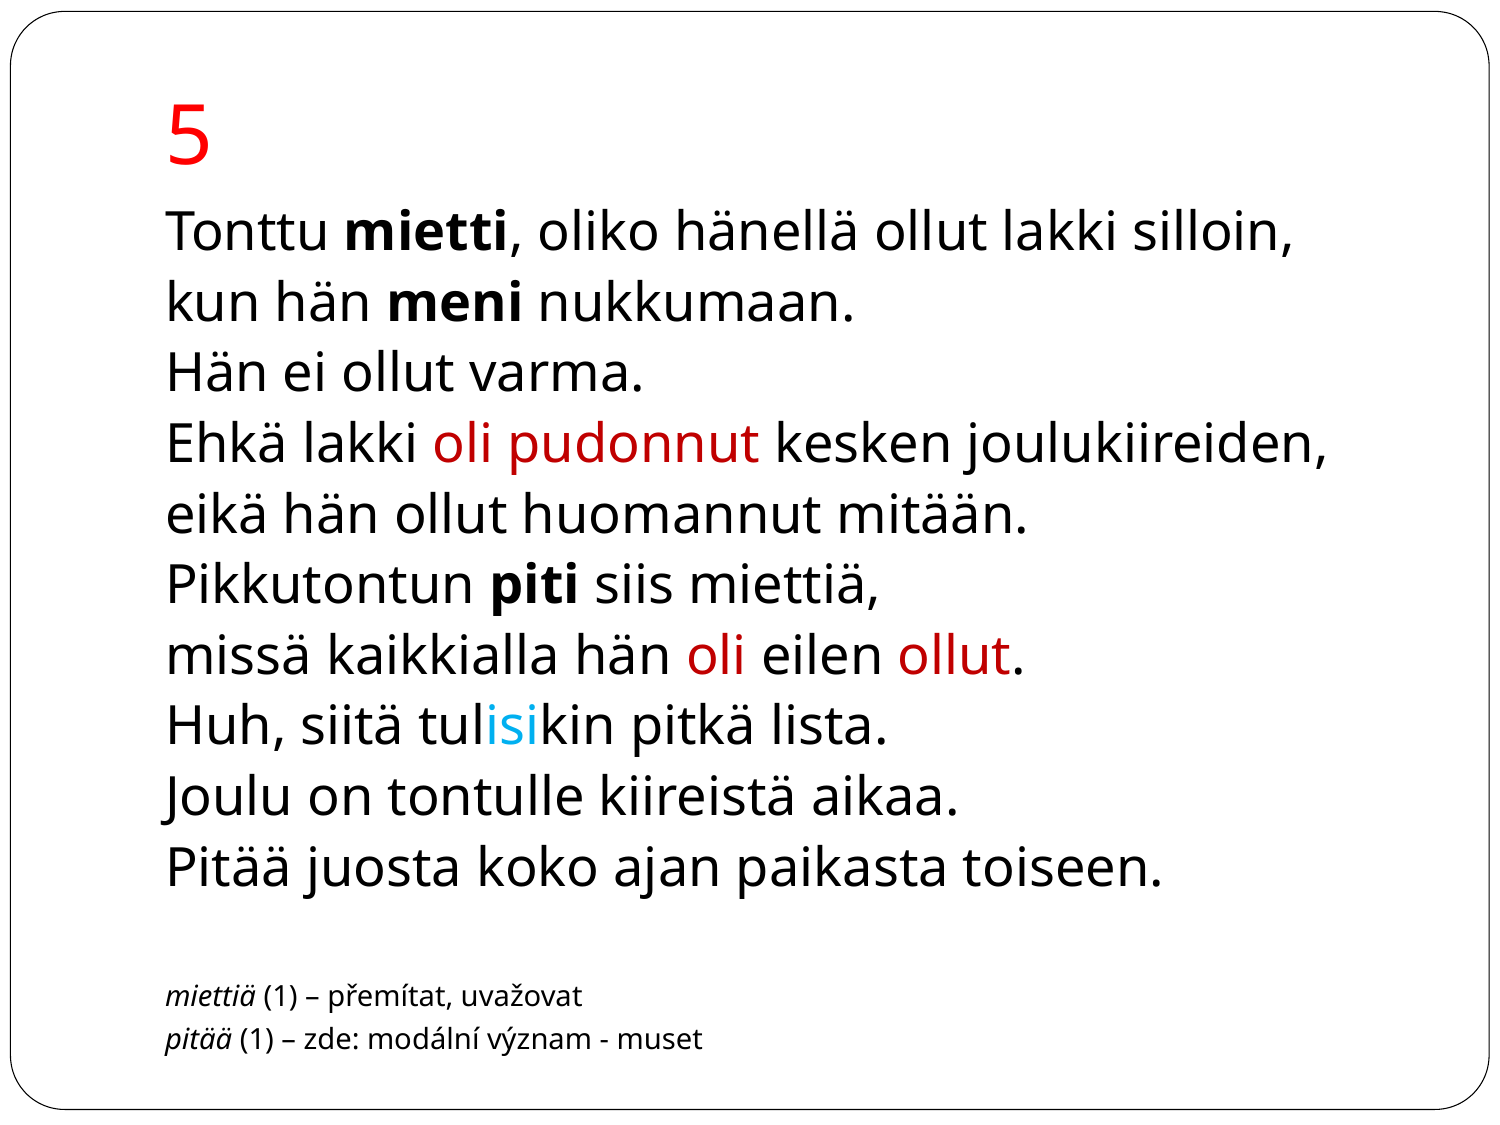

# 5
Tonttu mietti, oliko hänellä ollut lakki silloin,
kun hän meni nukkumaan.
Hän ei ollut varma.
Ehkä lakki oli pudonnut kesken joulukiireiden,
eikä hän ollut huomannut mitään.
Pikkutontun piti siis miettiä,
missä kaikkialla hän oli eilen ollut.
Huh, siitä tulisikin pitkä lista.
Joulu on tontulle kiireistä aikaa.
Pitää juosta koko ajan paikasta toiseen.
miettiä (1) – přemítat, uvažovat
pitää (1) – zde: modální význam - muset